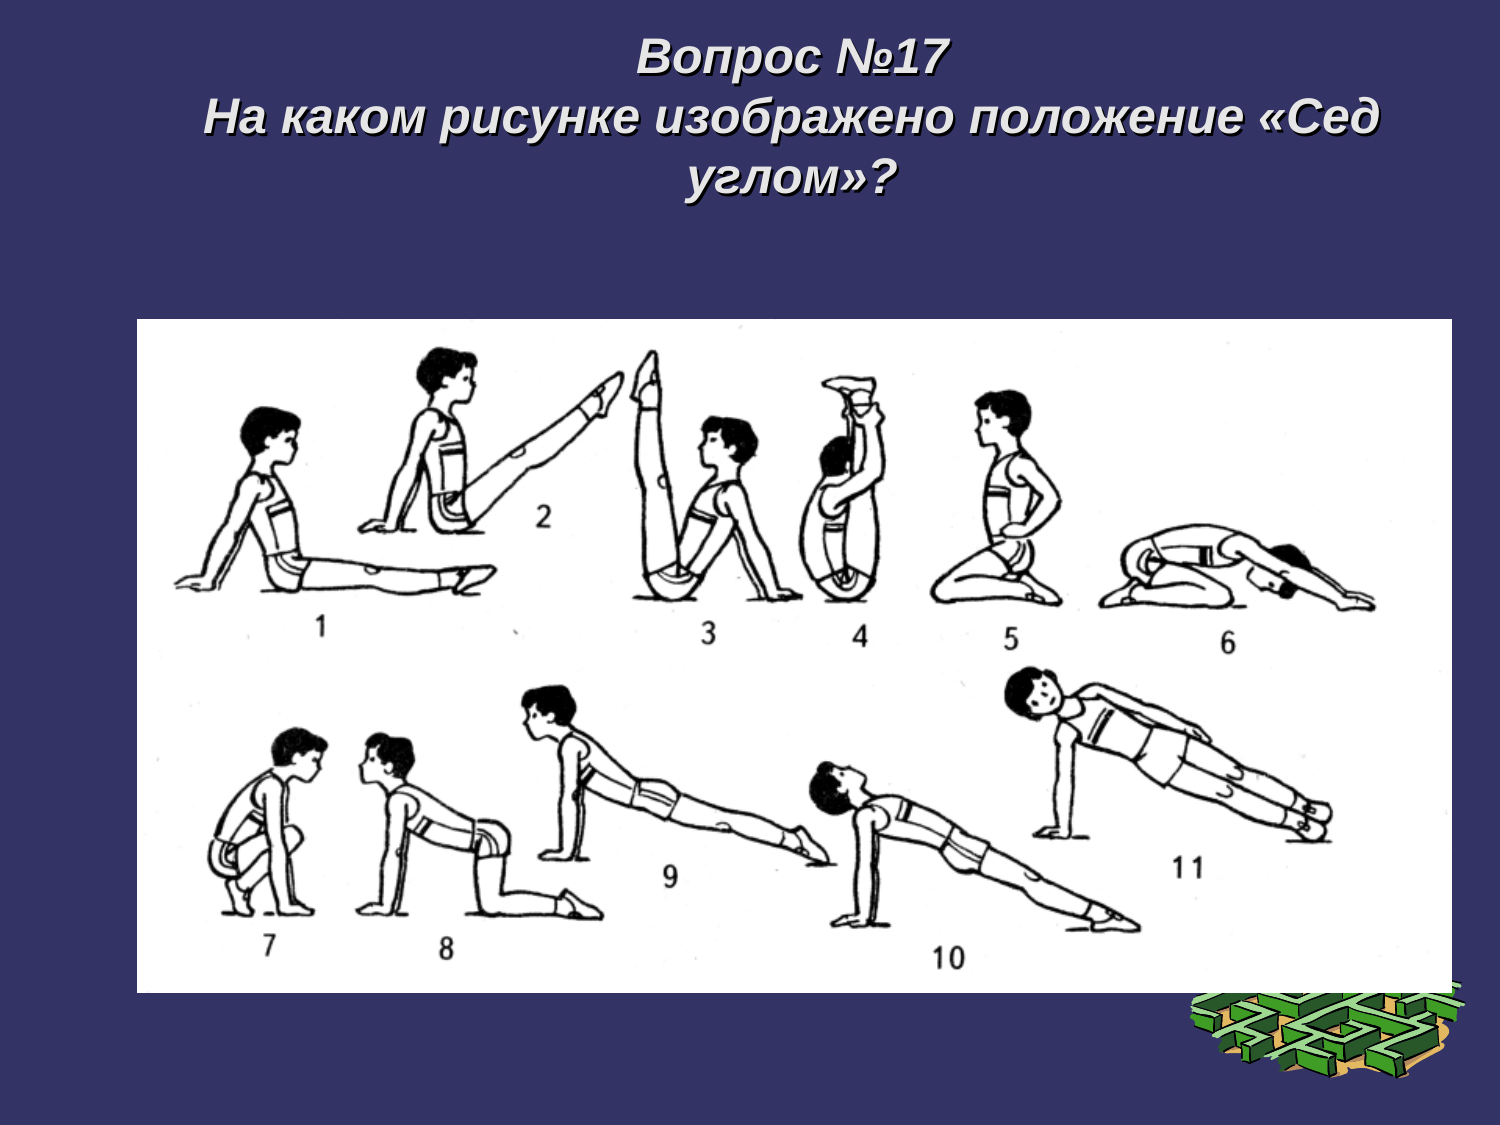

# Вопрос №17 На каком рисунке изображено положение «Сед углом»?